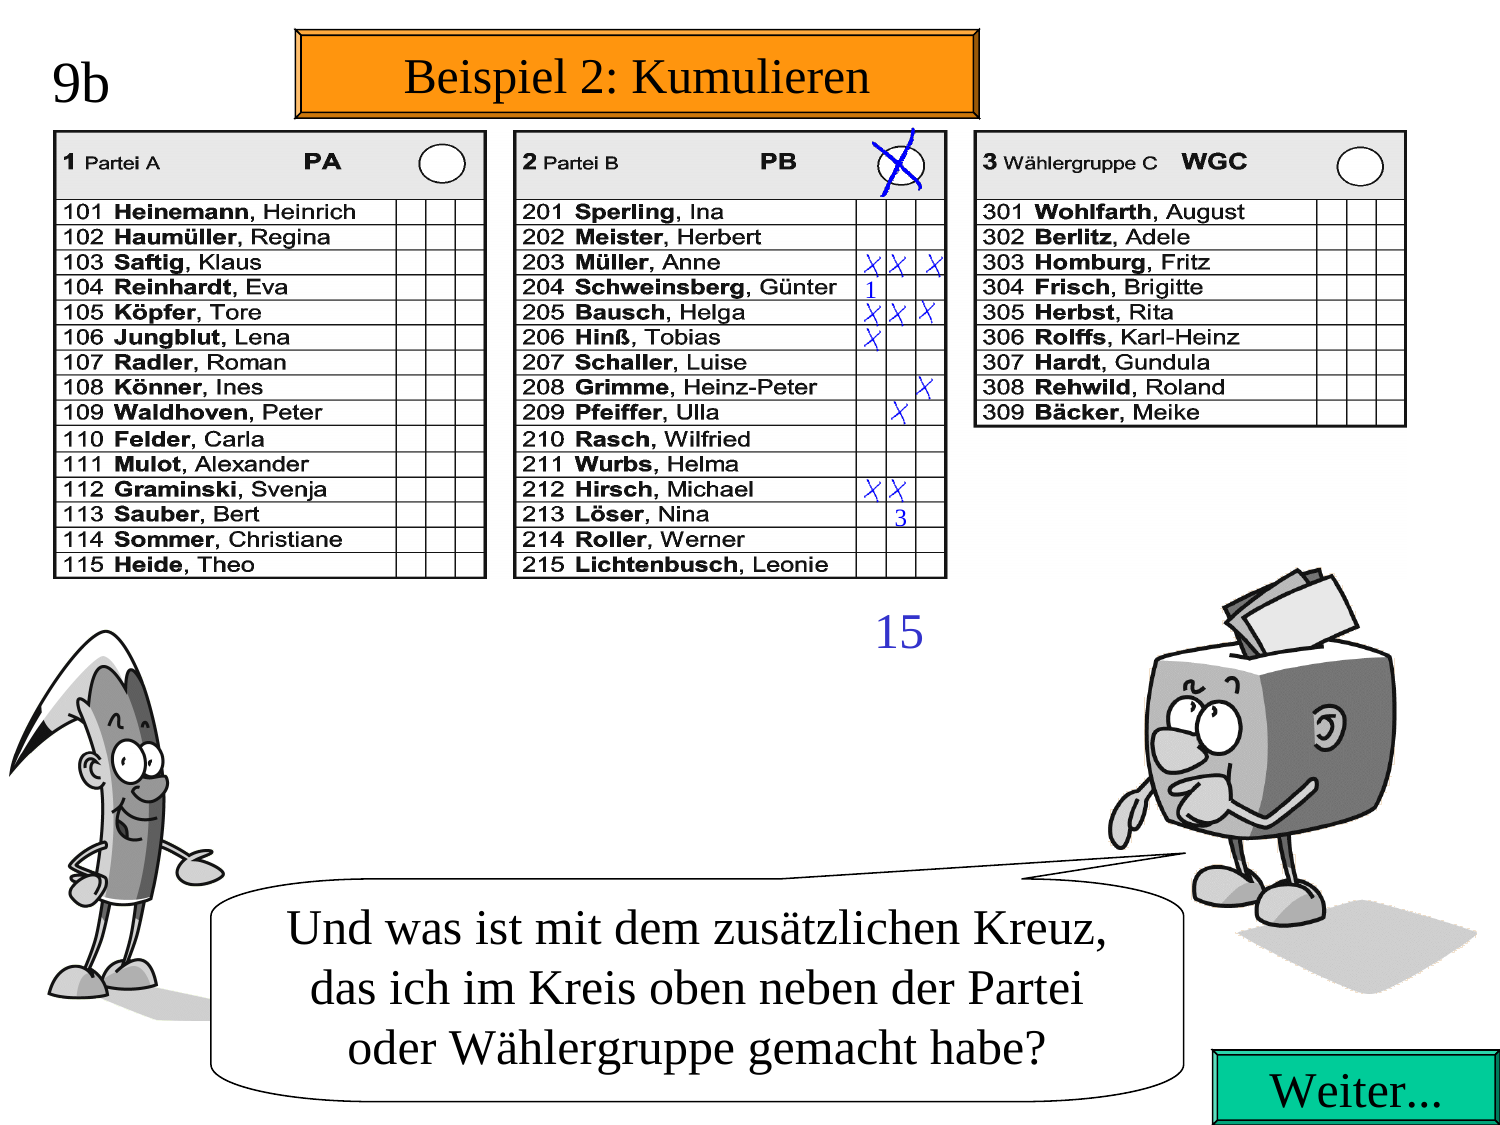

Beispiel 2: Kumulieren
9b
1
3
15
Und was ist mit dem zusätzlichen Kreuz, das ich im Kreis oben neben der Partei oder Wählergruppe gemacht habe?
Weiter...